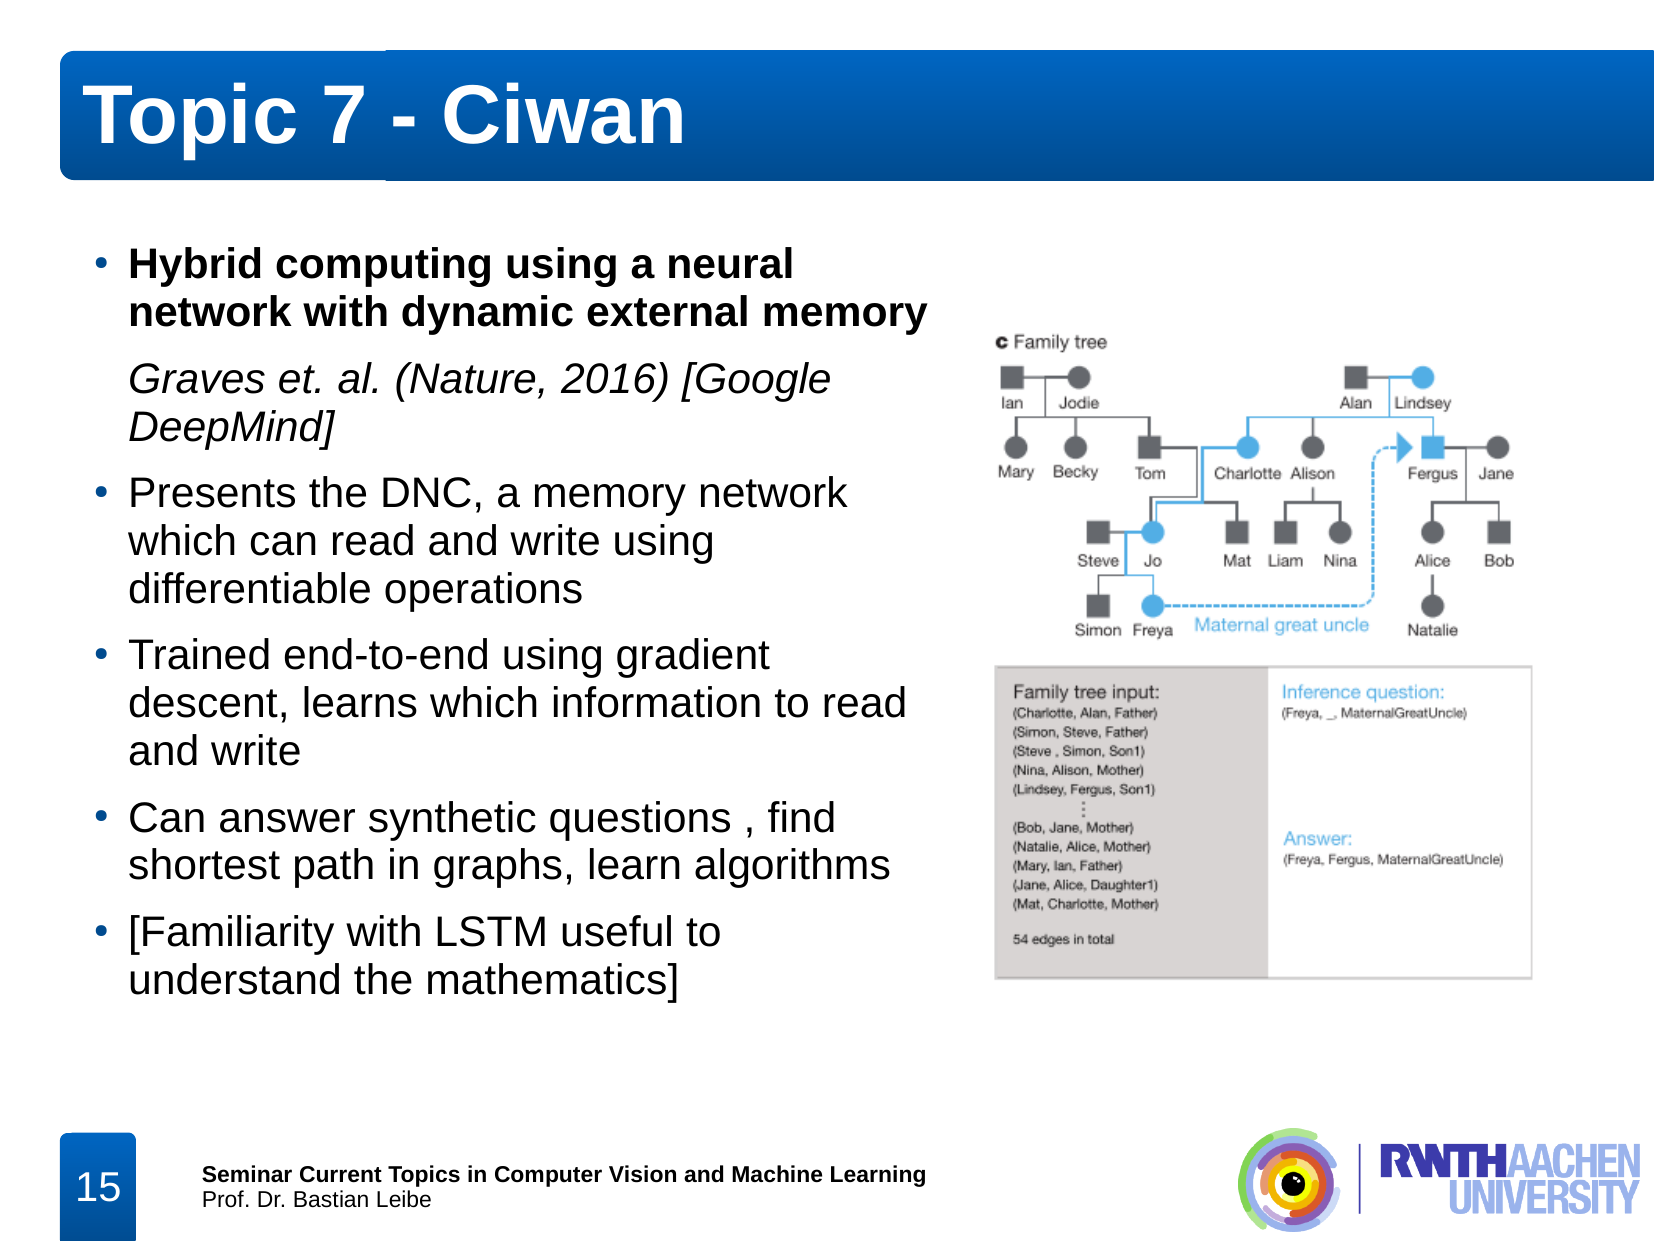

# Topic 7 - Ciwan
Hybrid computing using a neural network with dynamic external memory
Graves et. al. (Nature, 2016) [Google DeepMind]
Presents the DNC, a memory network which can read and write using differentiable operations
Trained end-to-end using gradient descent, learns which information to read and write
Can answer synthetic questions , find shortest path in graphs, learn algorithms
[Familiarity with LSTM useful to understand the mathematics]
15
TGF 2015 | October 29, 2015 | Delft